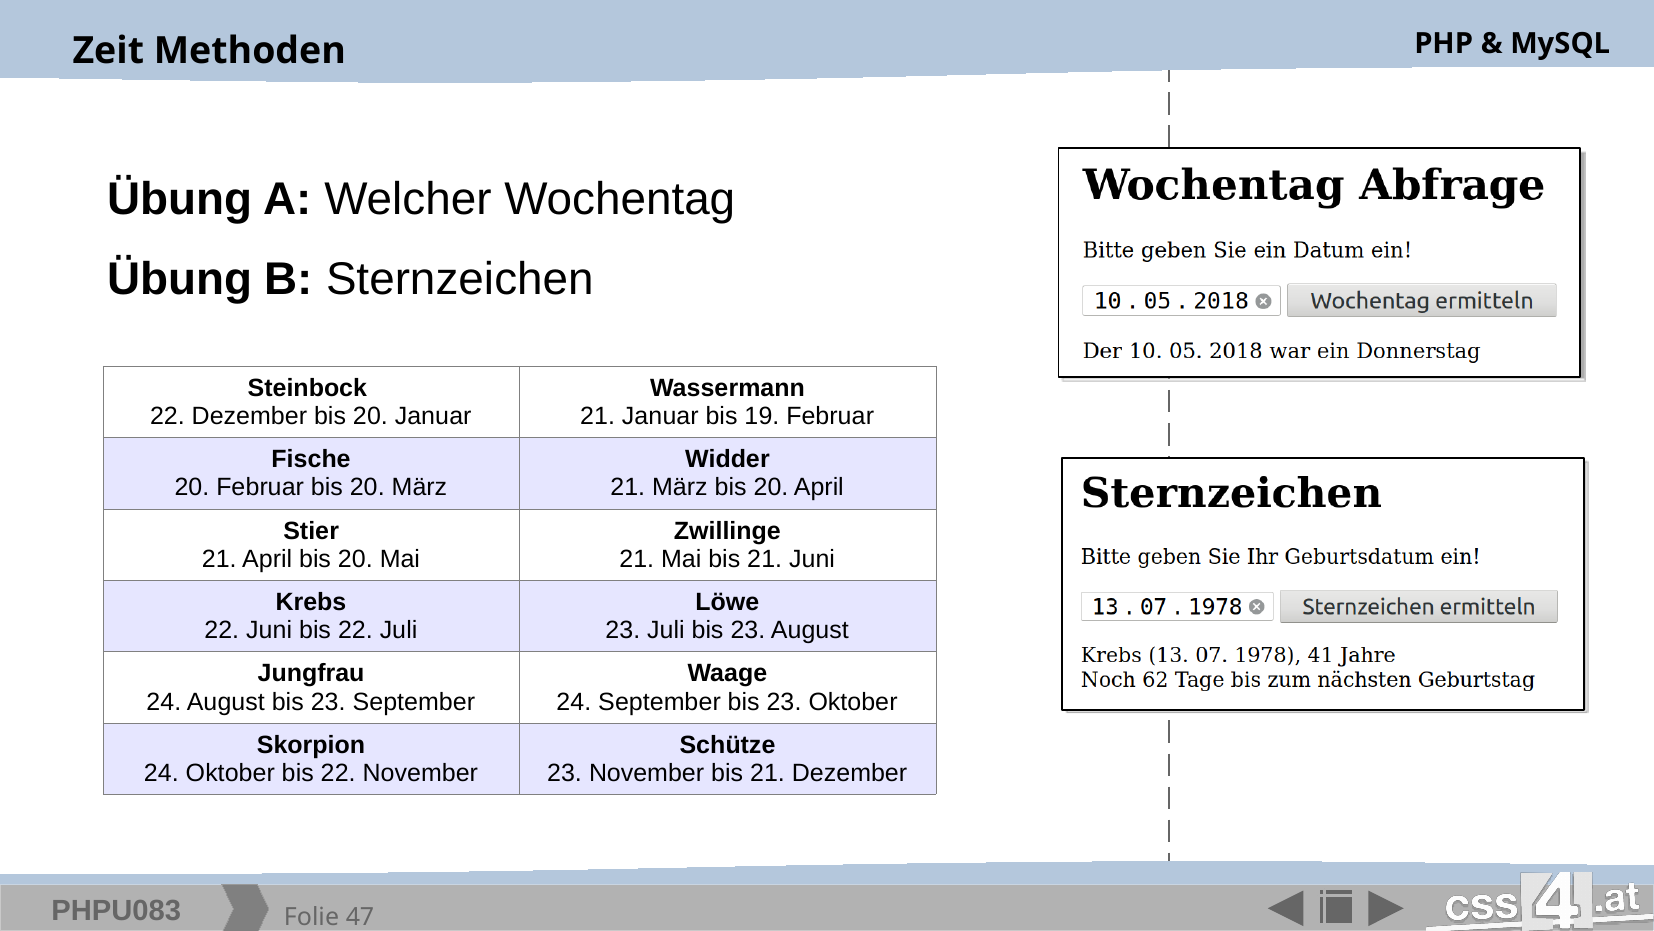

PHP & MySQL
Zeit Methoden
Übung A: Welcher Wochentag
Übung B: Sternzeichen
| Steinbock 22. Dezember bis 20. Januar | Wassermann 21. Januar bis 19. Februar |
| --- | --- |
| Fische 20. Februar bis 20. März | Widder 21. März bis 20. April |
| Stier 21. April bis 20. Mai | Zwillinge 21. Mai bis 21. Juni |
| Krebs 22. Juni bis 22. Juli | Löwe 23. Juli bis 23. August |
| Jungfrau 24. August bis 23. September | Waage 24. September bis 23. Oktober |
| Skorpion 24. Oktober bis 22. November | Schütze 23. November bis 21. Dezember |
PHPU083
Folie